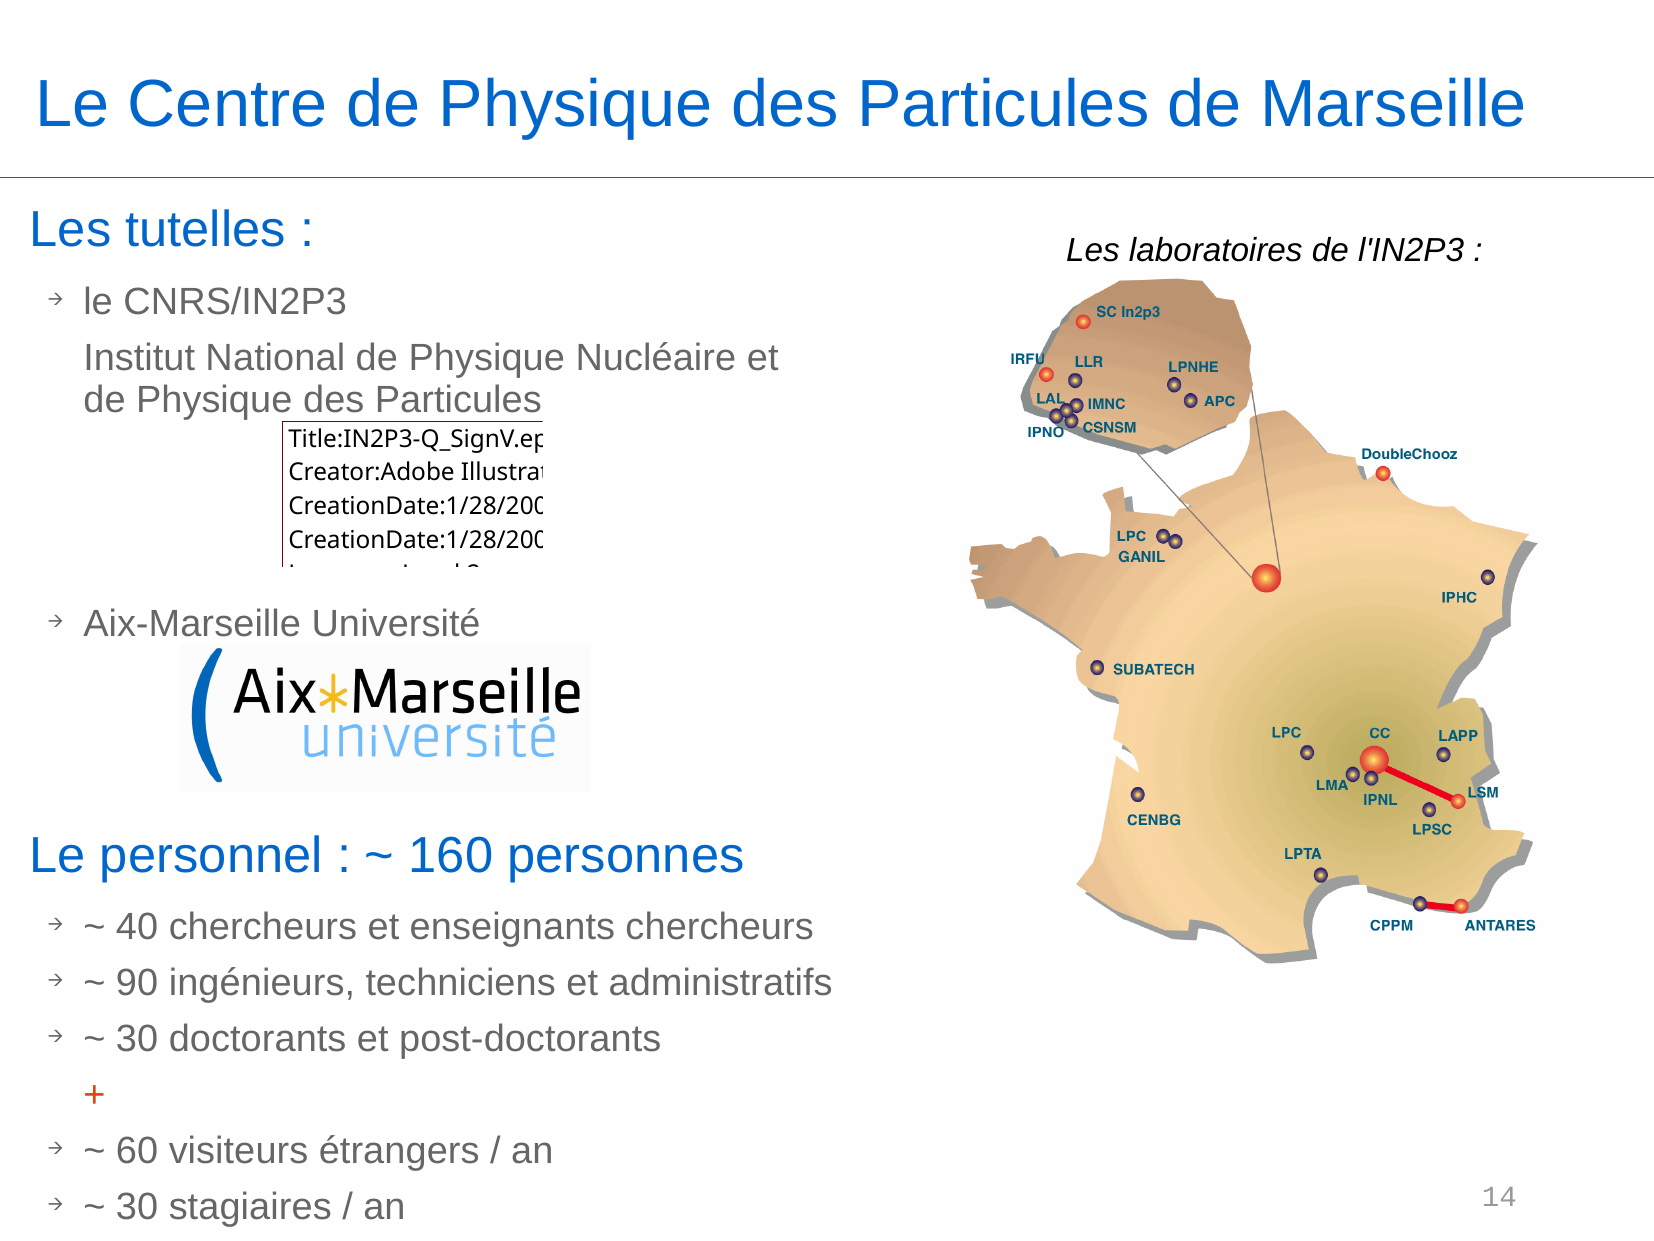

# Le Centre de Physique des Particules de Marseille
Les tutelles :
le CNRS/IN2P3
Institut National de Physique Nucléaire et
de Physique des Particules
Aix-Marseille Université
Le personnel : ~ 160 personnes
~ 40 chercheurs et enseignants chercheurs
~ 90 ingénieurs, techniciens et administratifs
~ 30 doctorants et post-doctorants
+
~ 60 visiteurs étrangers / an
~ 30 stagiaires / an
Les laboratoires de l'IN2P3 :
14